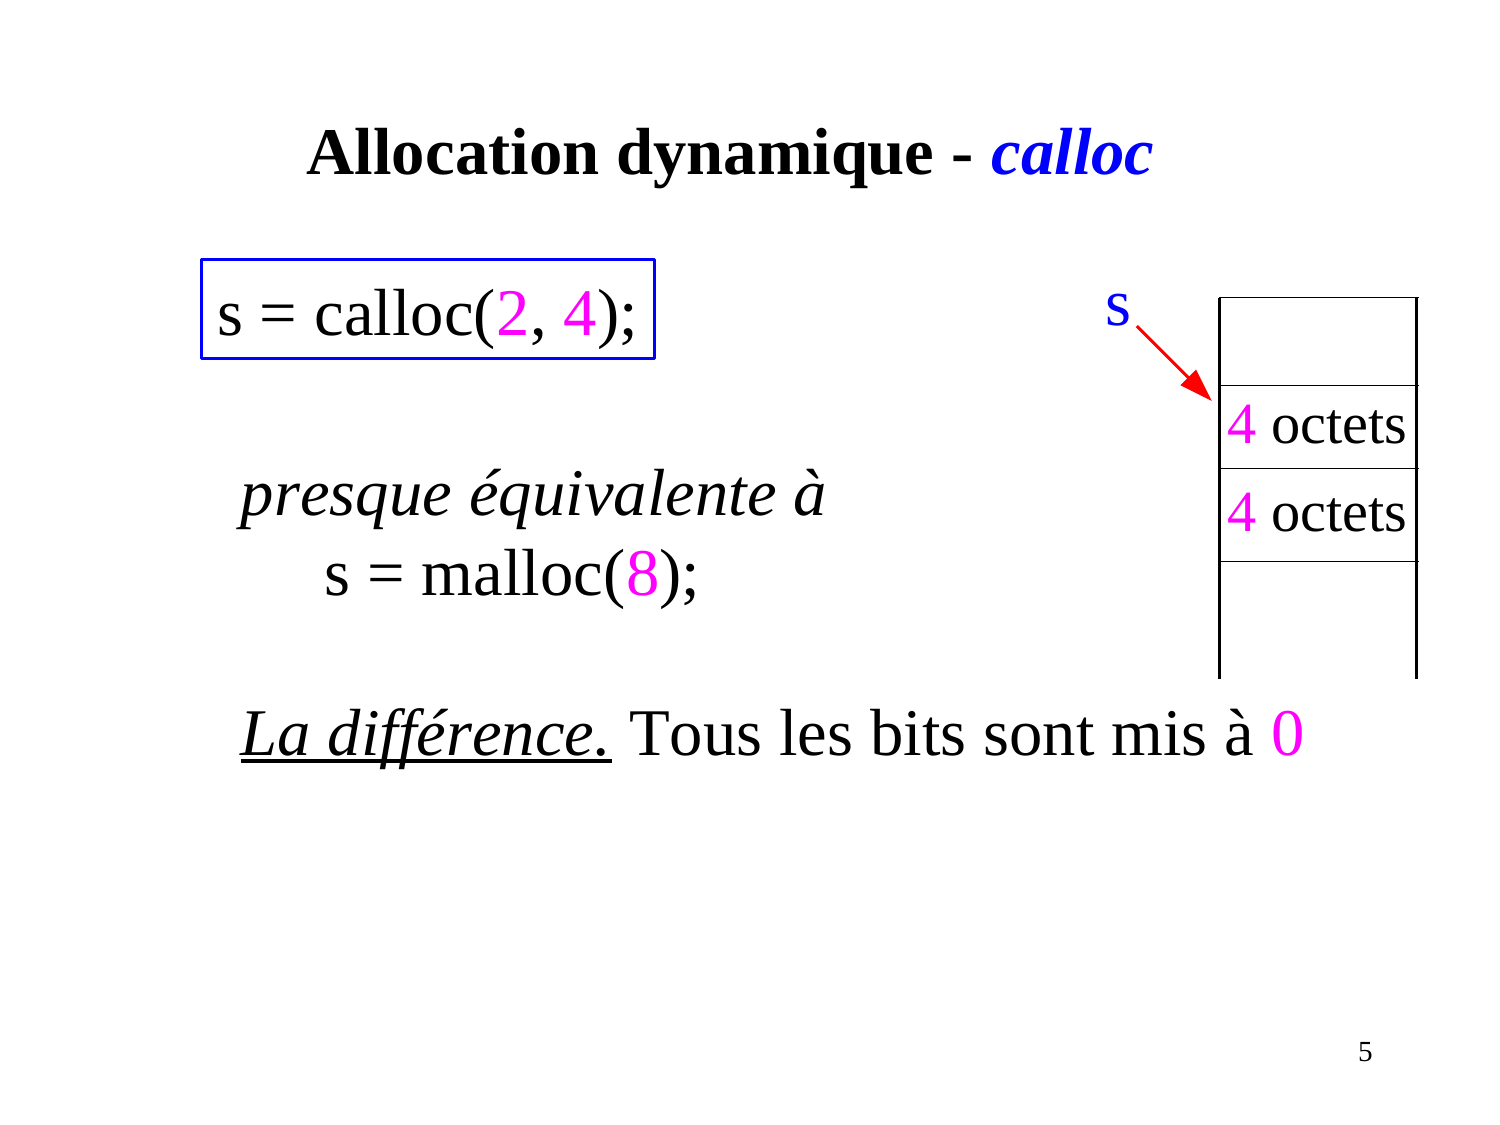

Allocation dynamique - calloc
s
s = calloc(2, 4);
4 octets
4 octets
presque équivalente à
 s = malloc(8);
La différence. Tous les bits sont mis à 0
5